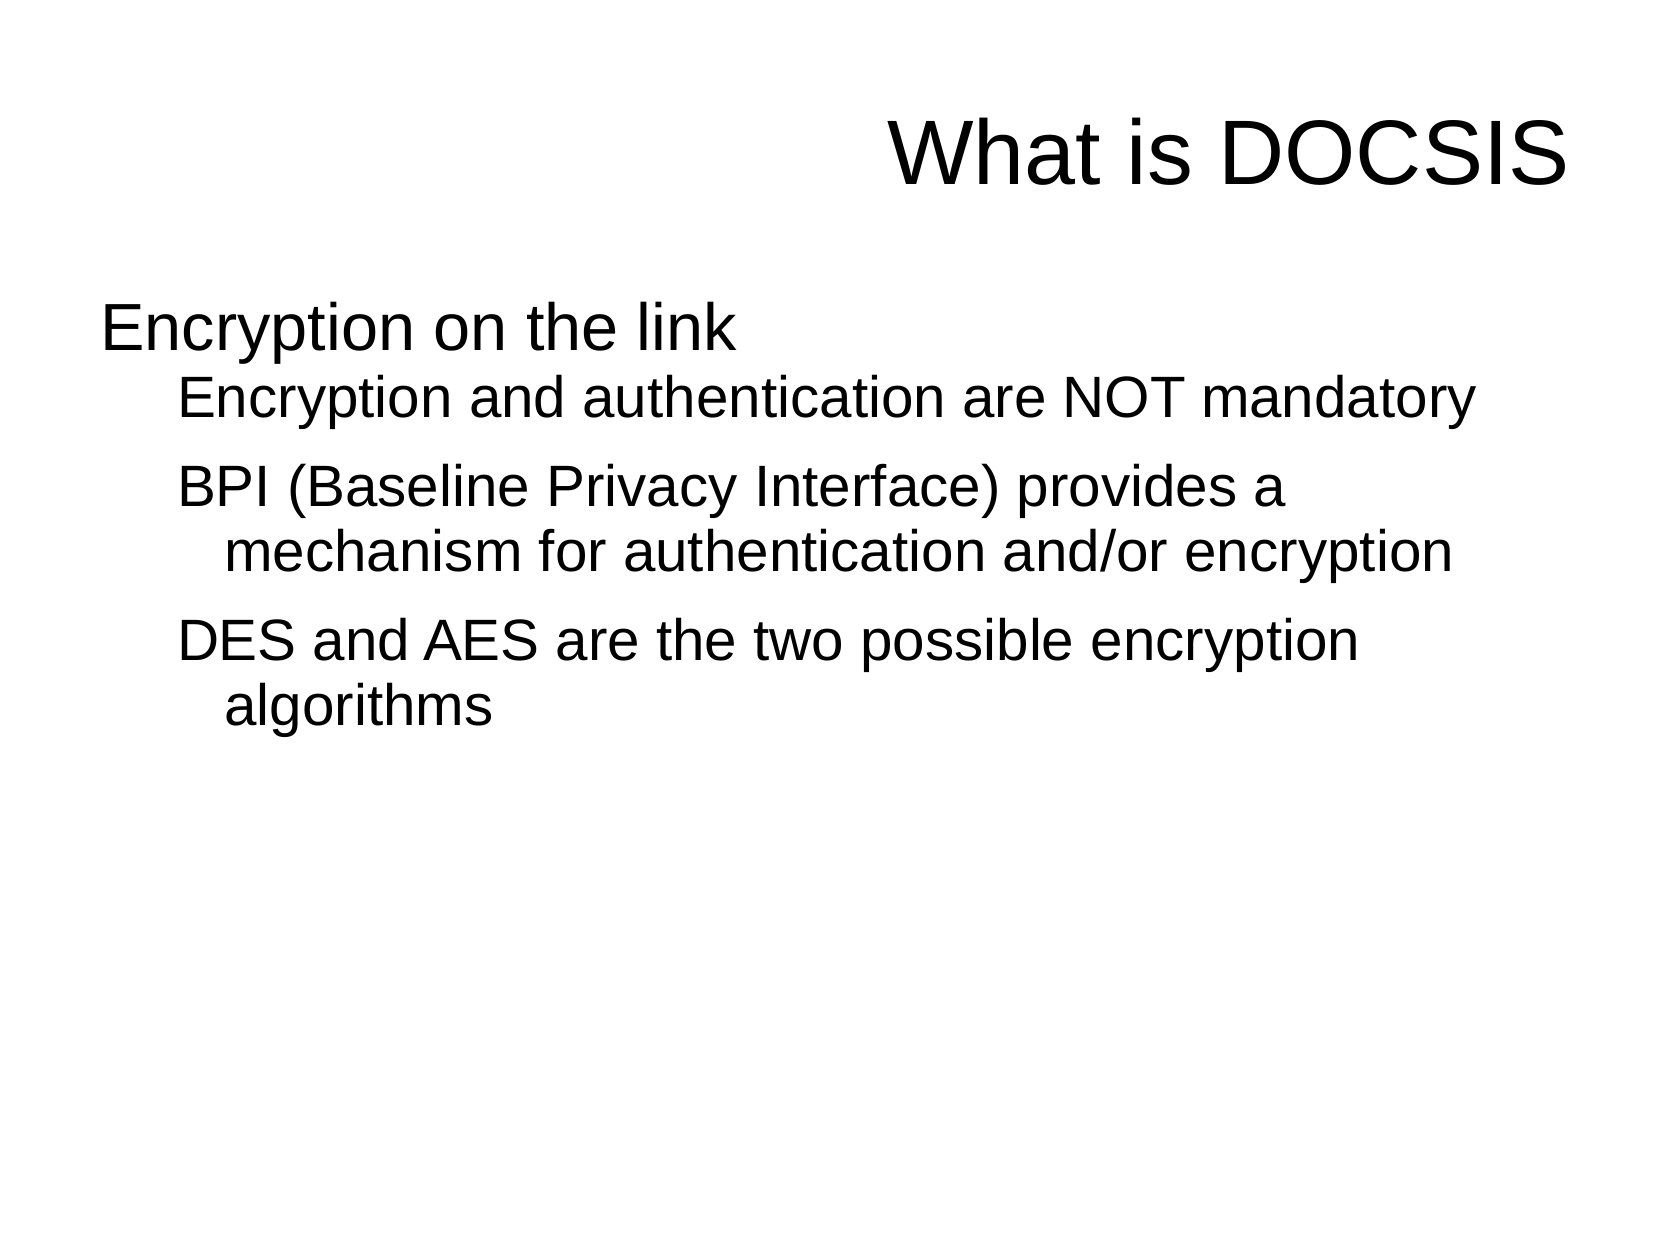

# What is DOCSIS
Encryption on the link
Encryption and authentication are NOT mandatory
BPI (Baseline Privacy Interface) provides a mechanism for authentication and/or encryption
DES and AES are the two possible encryption algorithms